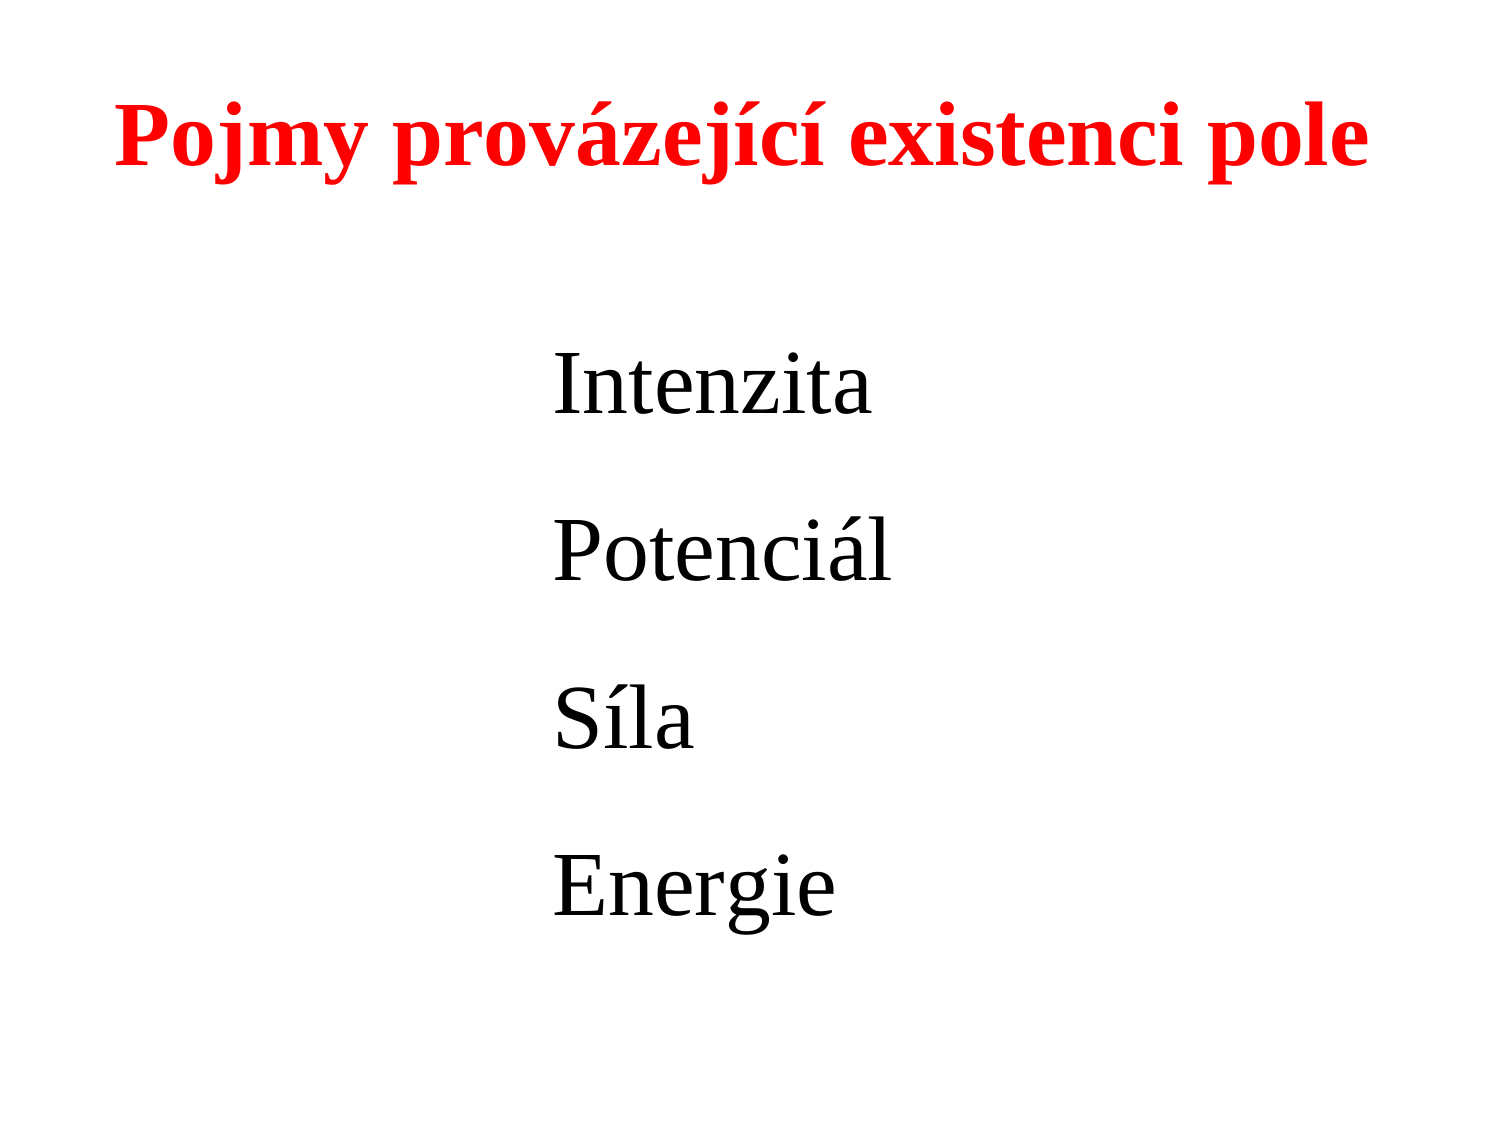

Pojmy provázející existenci pole
Intenzita
Potenciál
Síla
Energie